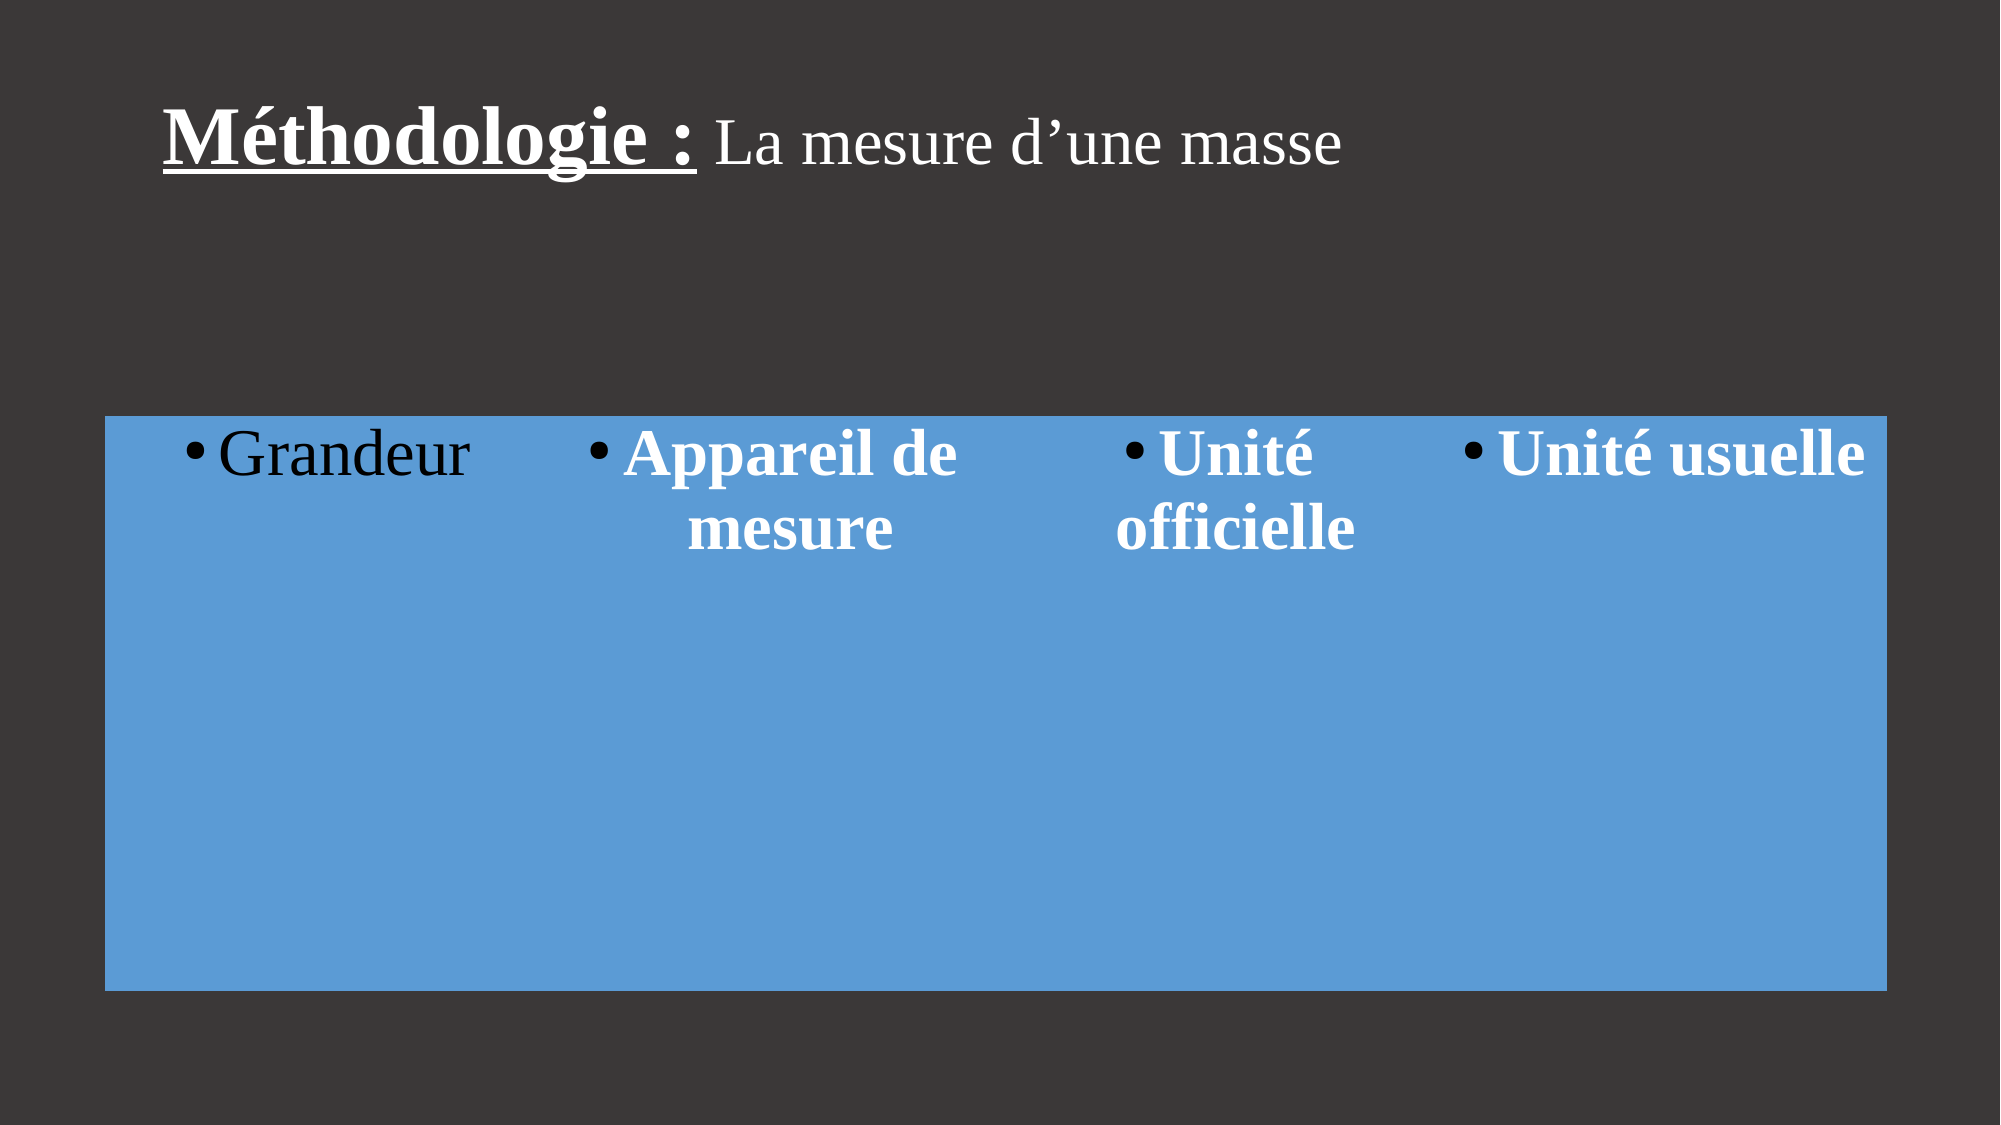

Méthodologie : La mesure d’une masse
| Grandeur | Appareil de mesure | Unité officielle | Unité usuelle |
| --- | --- | --- | --- |
| | | | |